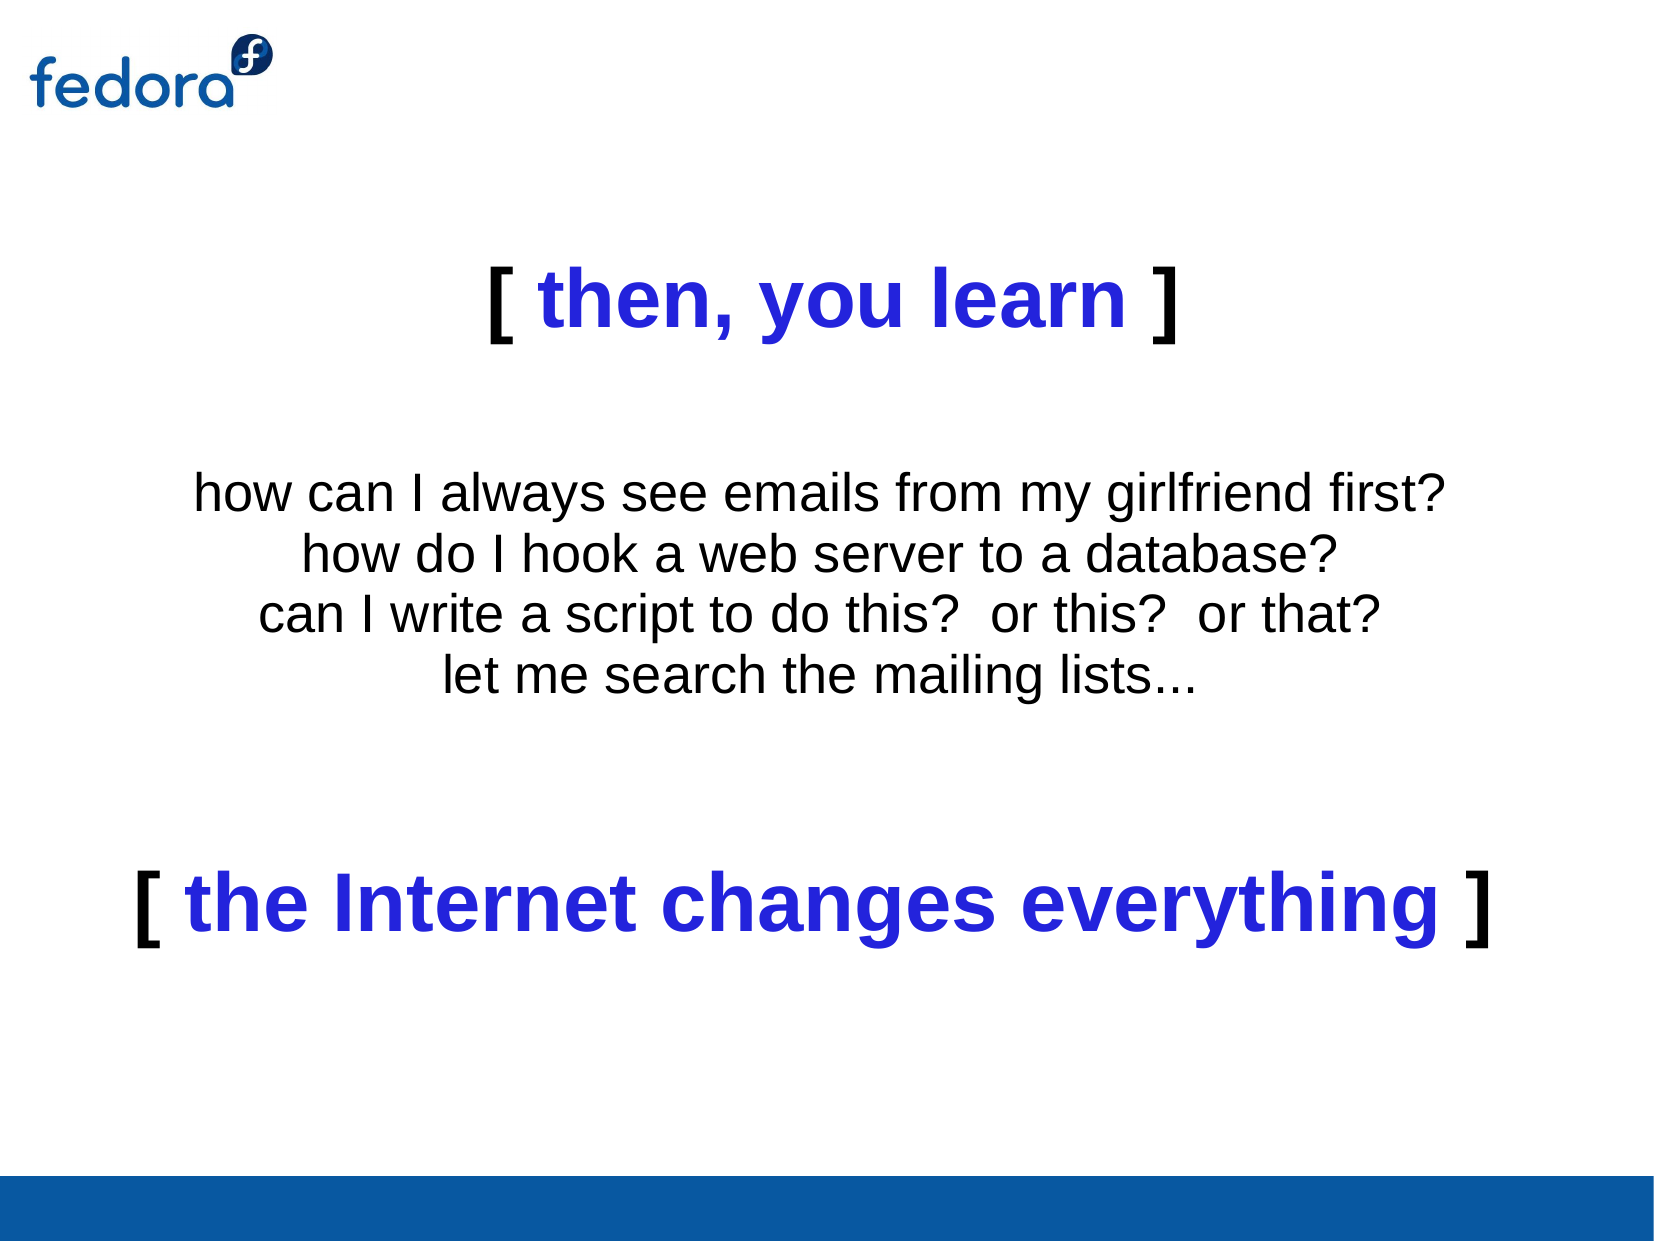

[ then, you learn ]
how can I always see emails from my girlfriend first?
how do I hook a web server to a database?
can I write a script to do this? or this? or that?
let me search the mailing lists...
[ the Internet changes everything ]